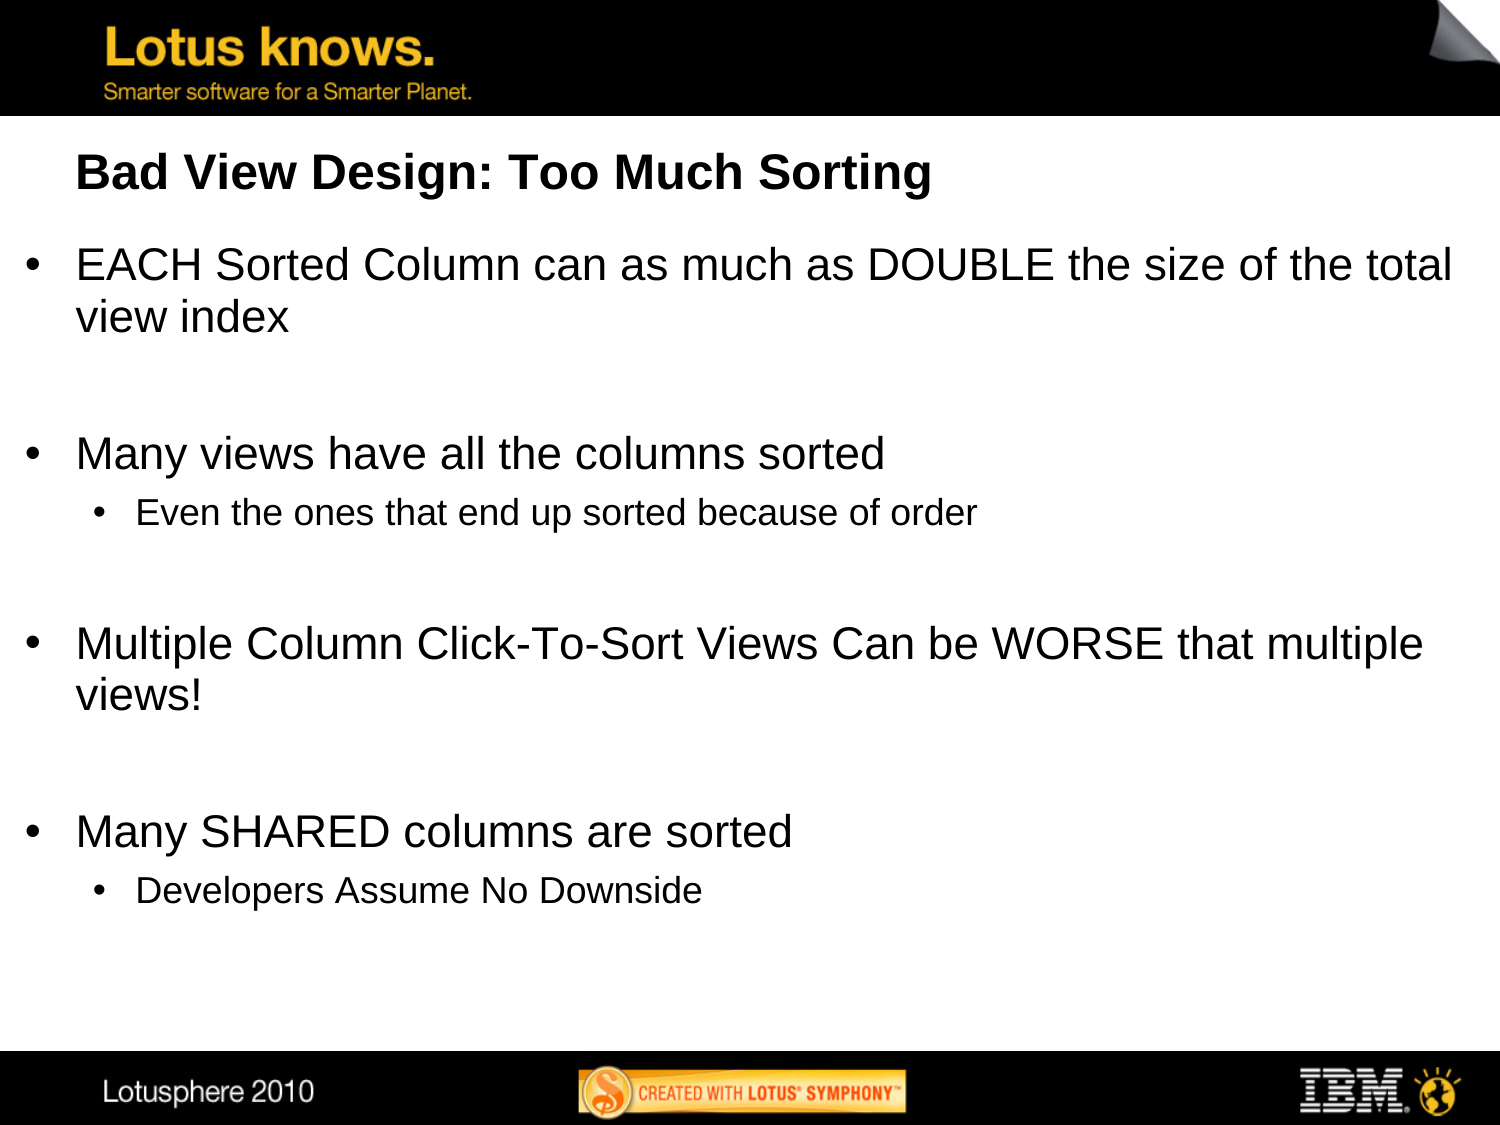

# Bad View Design: Too Much Sorting
EACH Sorted Column can as much as DOUBLE the size of the total view index
Many views have all the columns sorted
Even the ones that end up sorted because of order
Multiple Column Click-To-Sort Views Can be WORSE that multiple views!
Many SHARED columns are sorted
Developers Assume No Downside